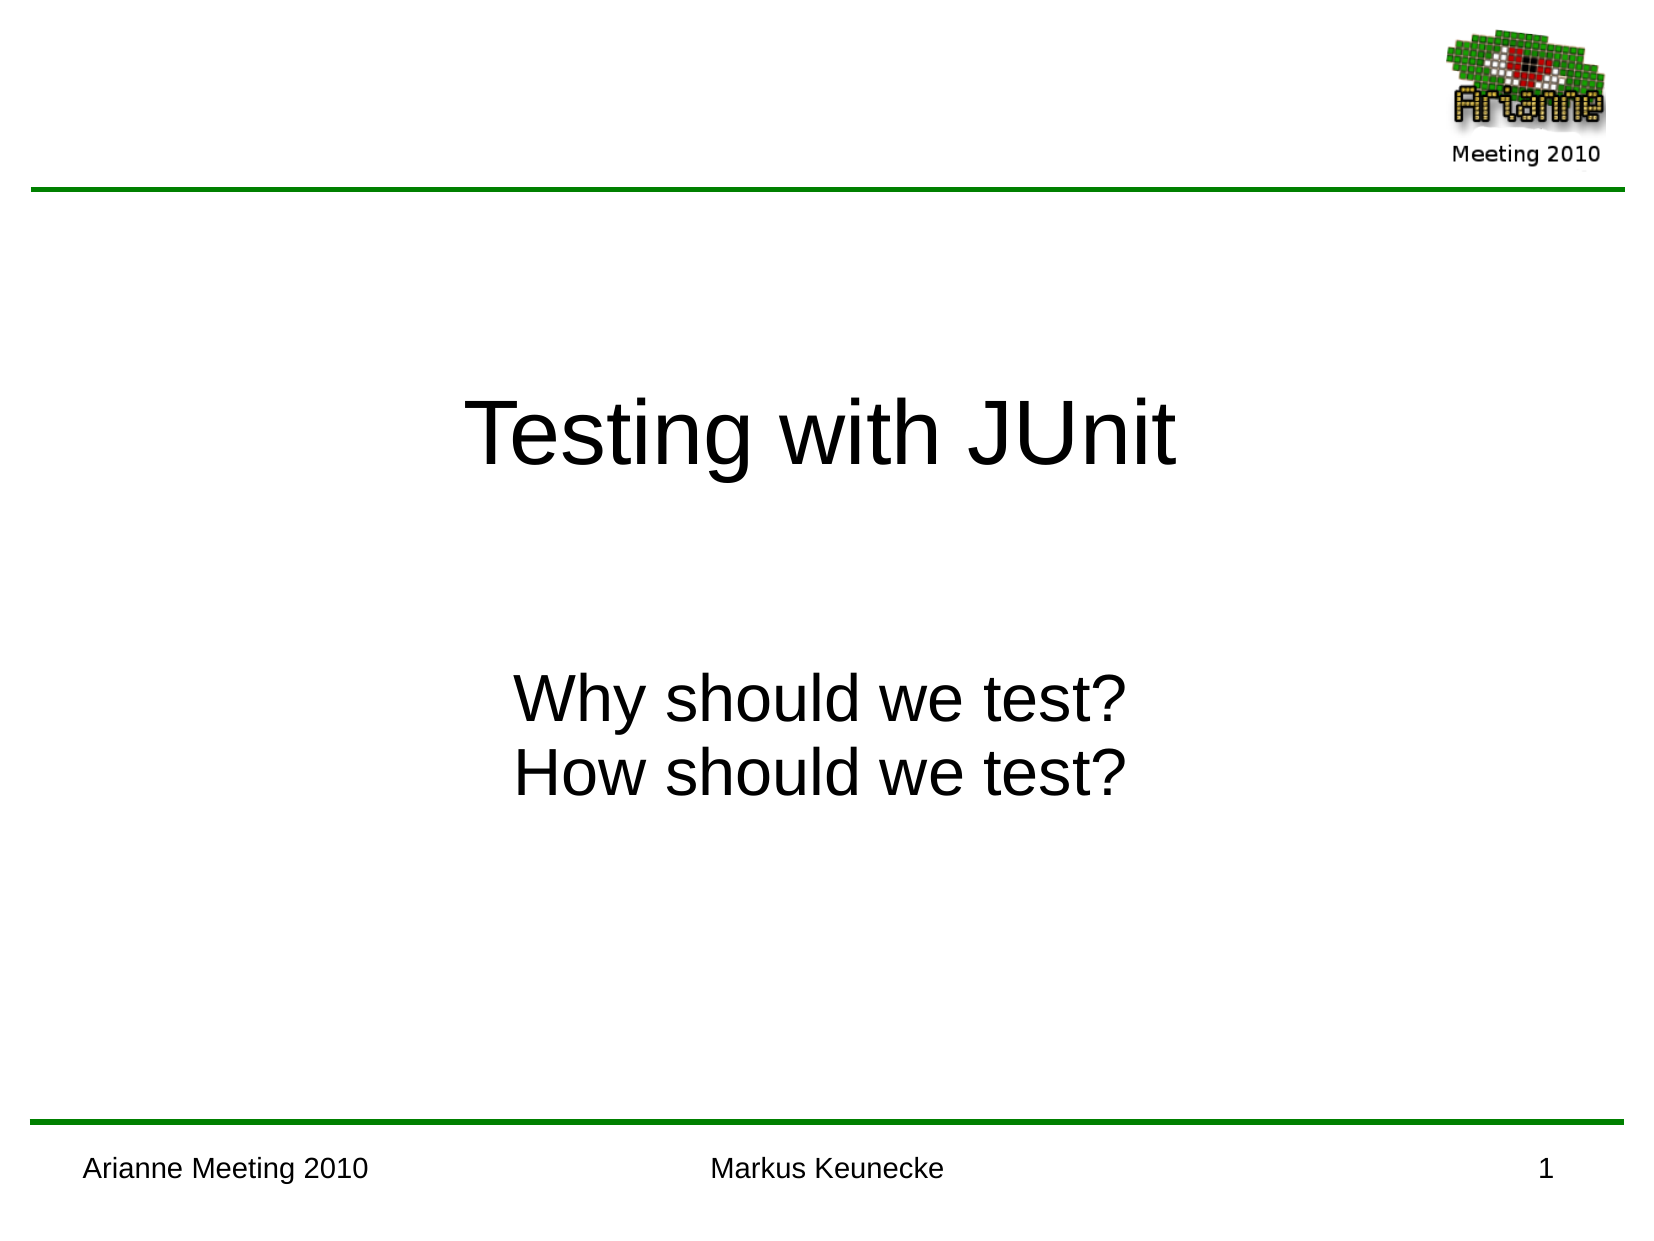

# Testing with JUnit
Why should we test?
How should we test?
2010-03-13
1